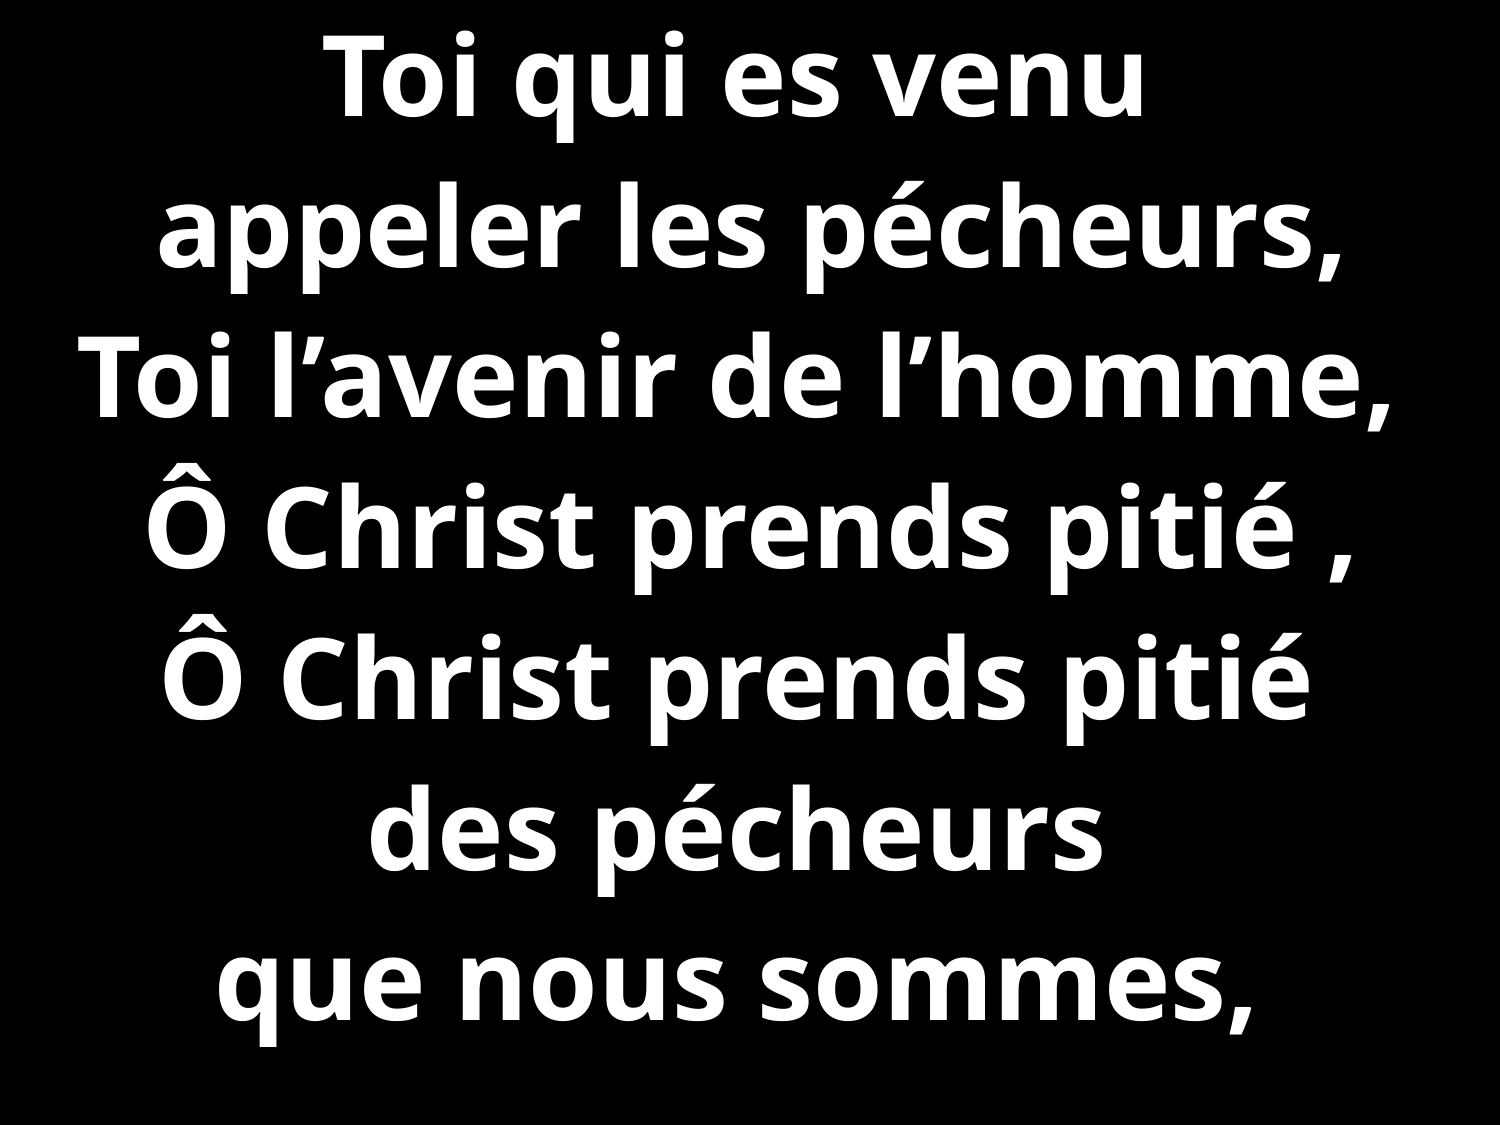

# Toi qui es venu
appeler les pécheurs,
Toi l’avenir de l’homme,
Ô Christ prends pitié ,
Ô Christ prends pitié
des pécheurs
que nous sommes,